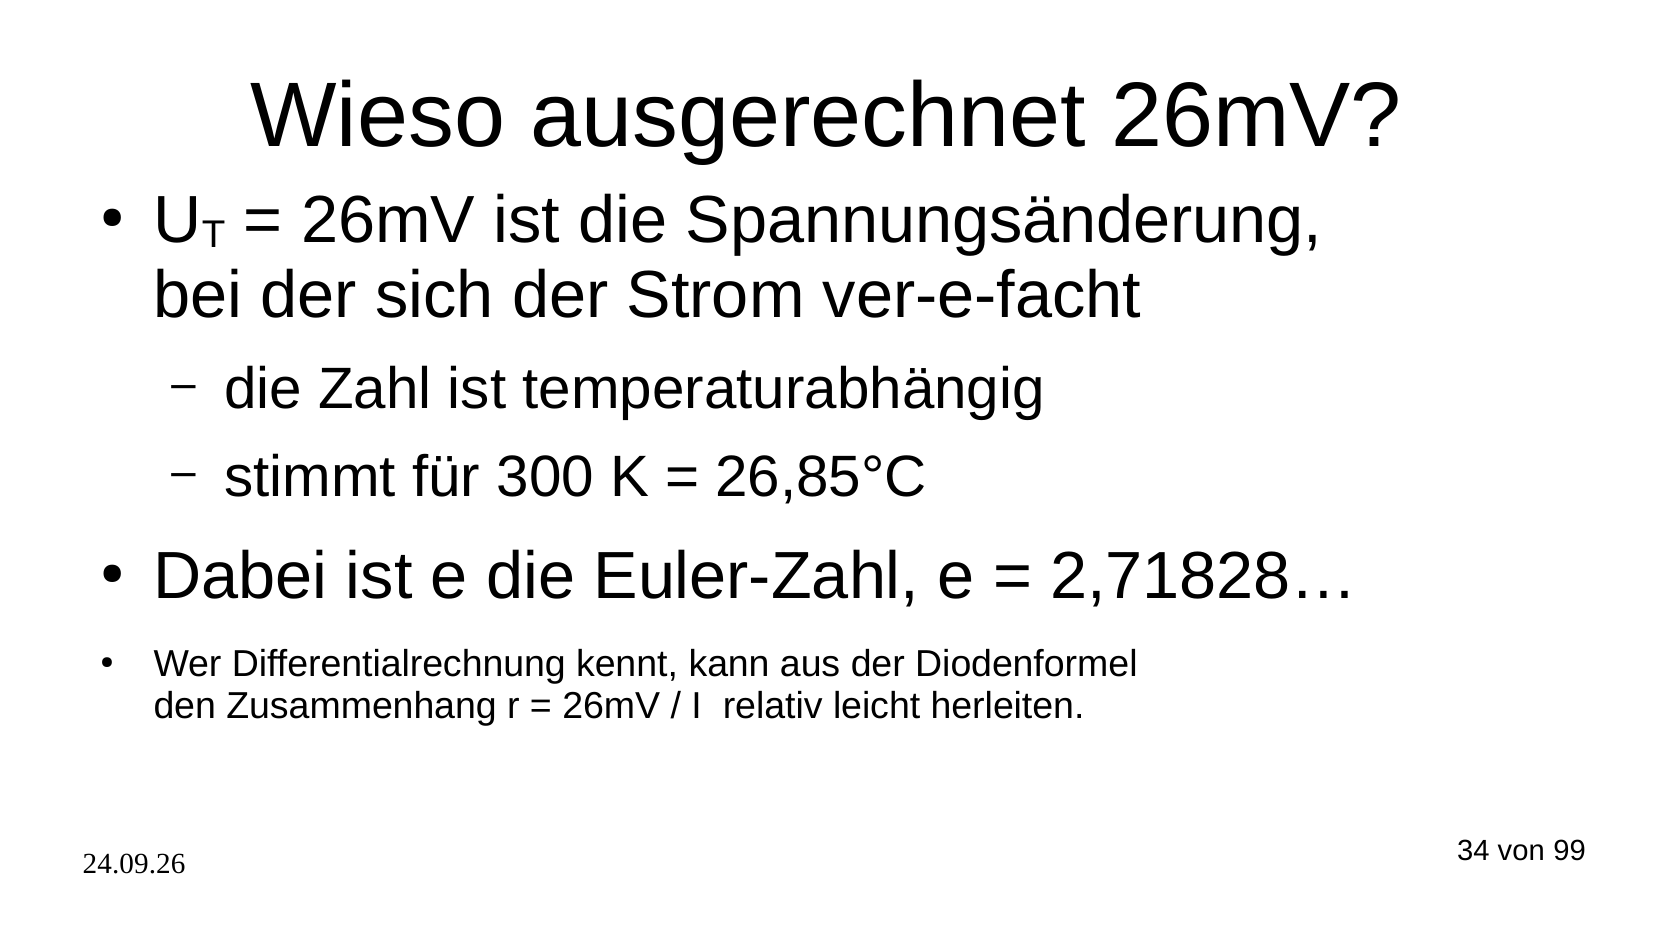

# Wieso ausgerechnet 26mV?
UT = 26mV ist die Spannungsänderung,
bei der sich der Strom ver-e-facht
die Zahl ist temperaturabhängig
stimmt für 300 K = 26,85°C
Dabei ist e die Euler-Zahl, e = 2,71828…
Wer Differentialrechnung kennt, kann aus der Diodenformel
den Zusammenhang r = 26mV / I relativ leicht herleiten.
34